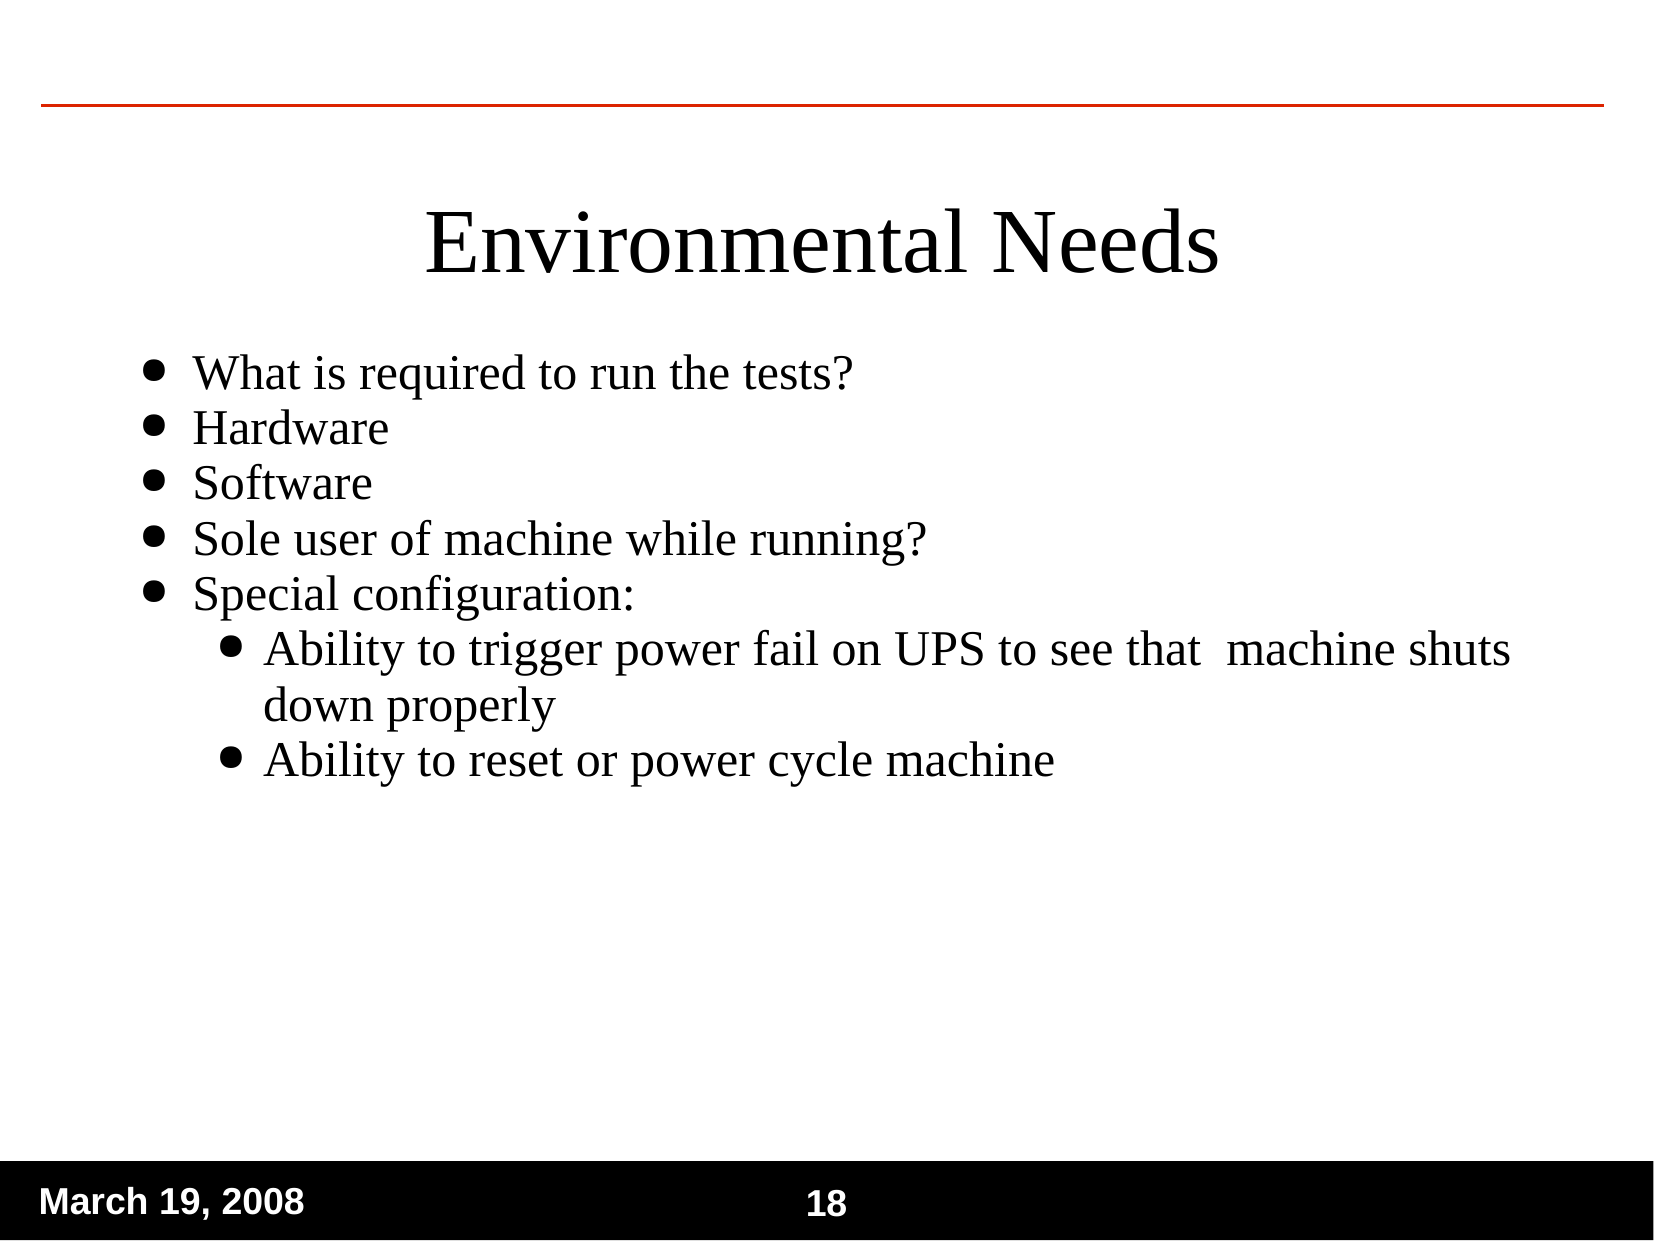

# Environmental Needs
What is required to run the tests?
Hardware
Software
Sole user of machine while running?
Special configuration:
Ability to trigger power fail on UPS to see that machine shuts down properly
Ability to reset or power cycle machine